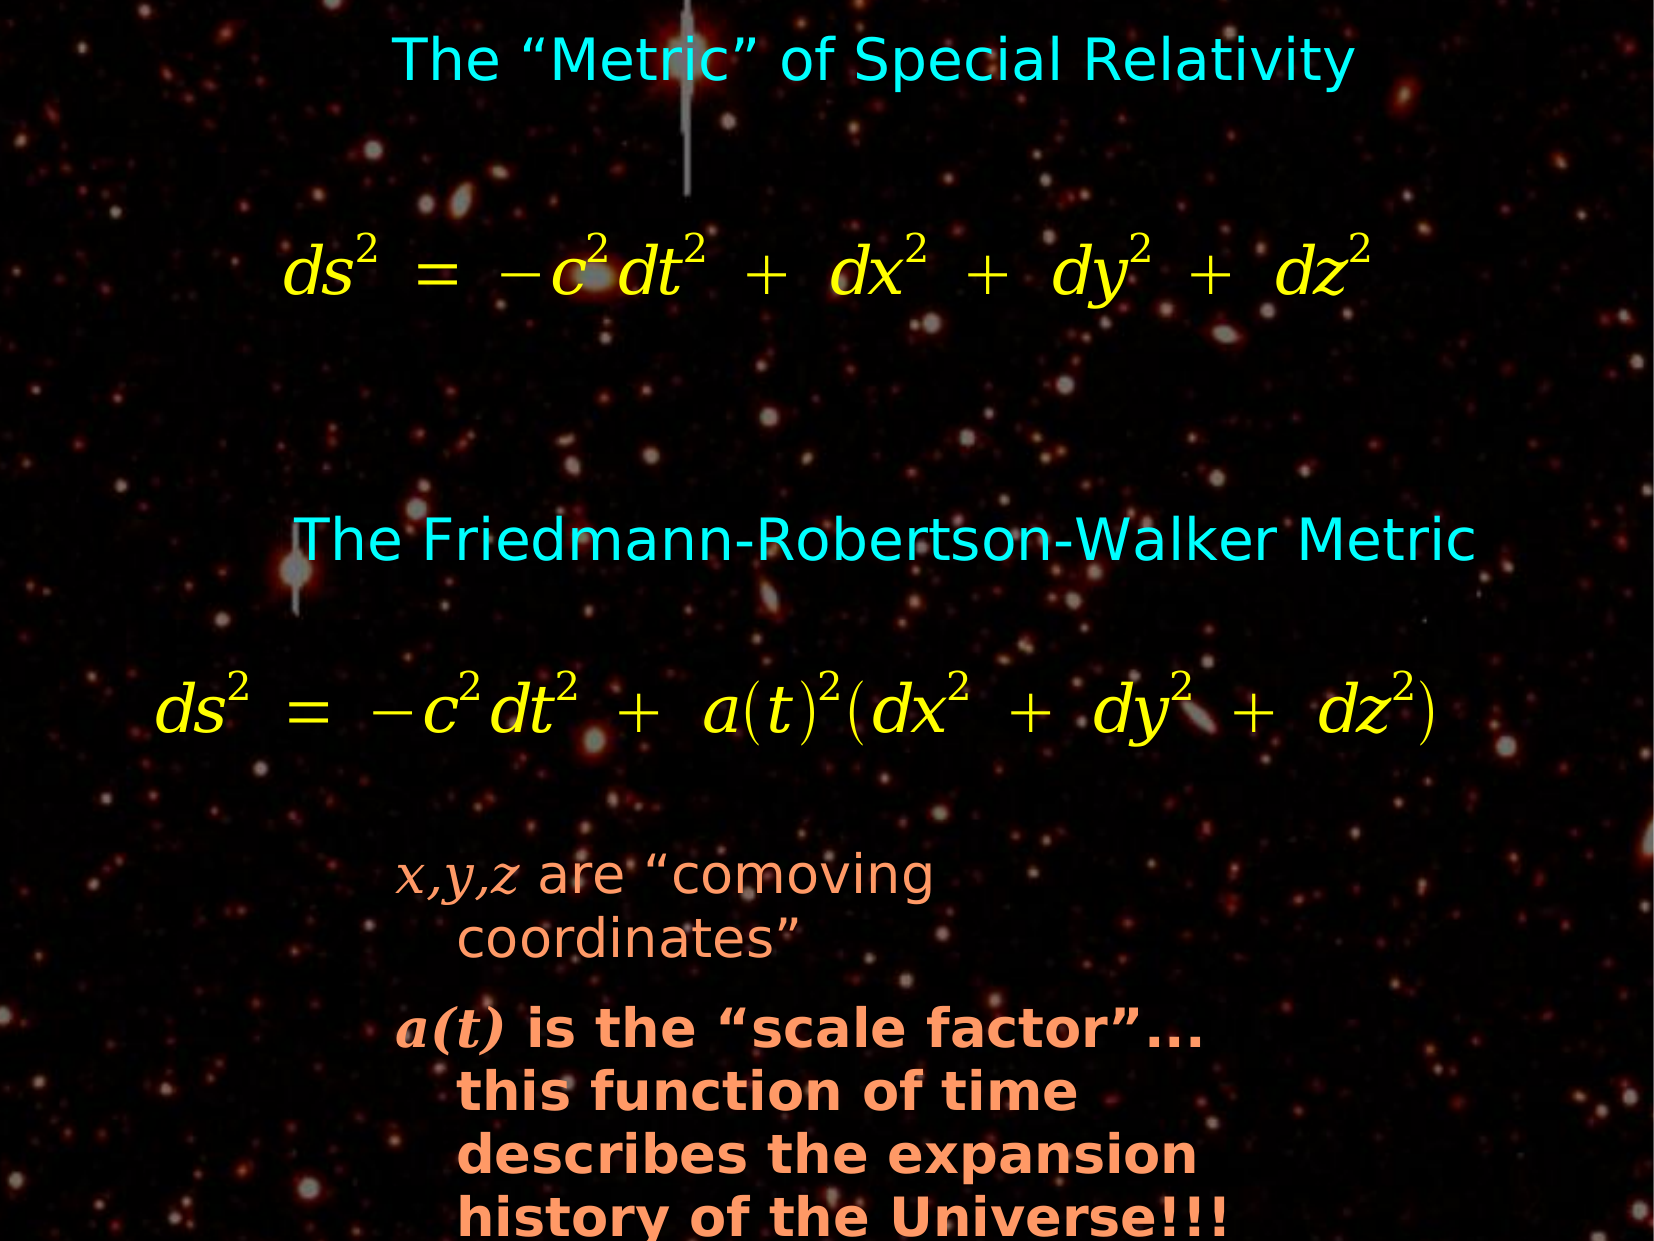

The “Metric” of Special Relativity
The Friedmann-Robertson-Walker Metric
x,y,z are “comoving coordinates”
a(t) is the “scale factor”... this function of time describes the expansion history of the Universe!!!